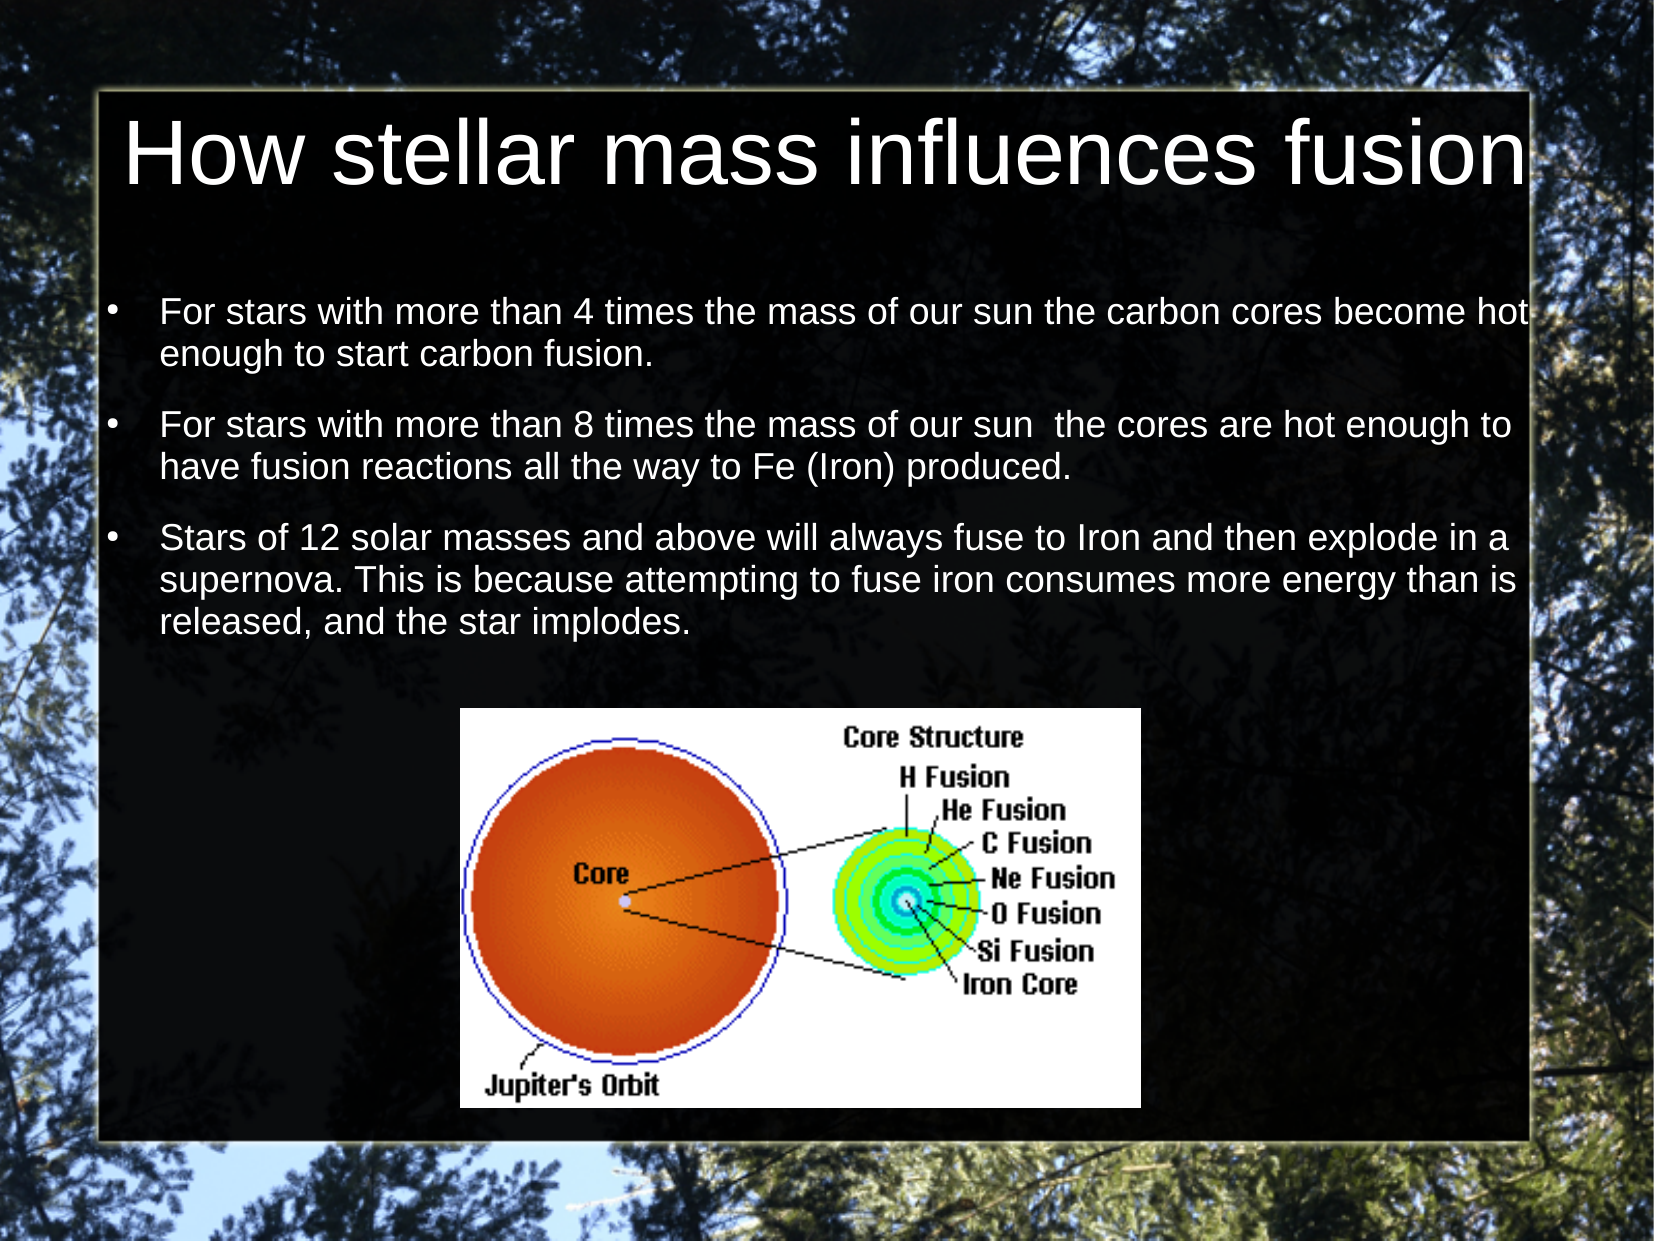

# How stellar mass influences fusion
For stars with more than 4 times the mass of our sun the carbon cores become hot enough to start carbon fusion.
For stars with more than 8 times the mass of our sun the cores are hot enough to have fusion reactions all the way to Fe (Iron) produced.
Stars of 12 solar masses and above will always fuse to Iron and then explode in a supernova. This is because attempting to fuse iron consumes more energy than is released, and the star implodes.